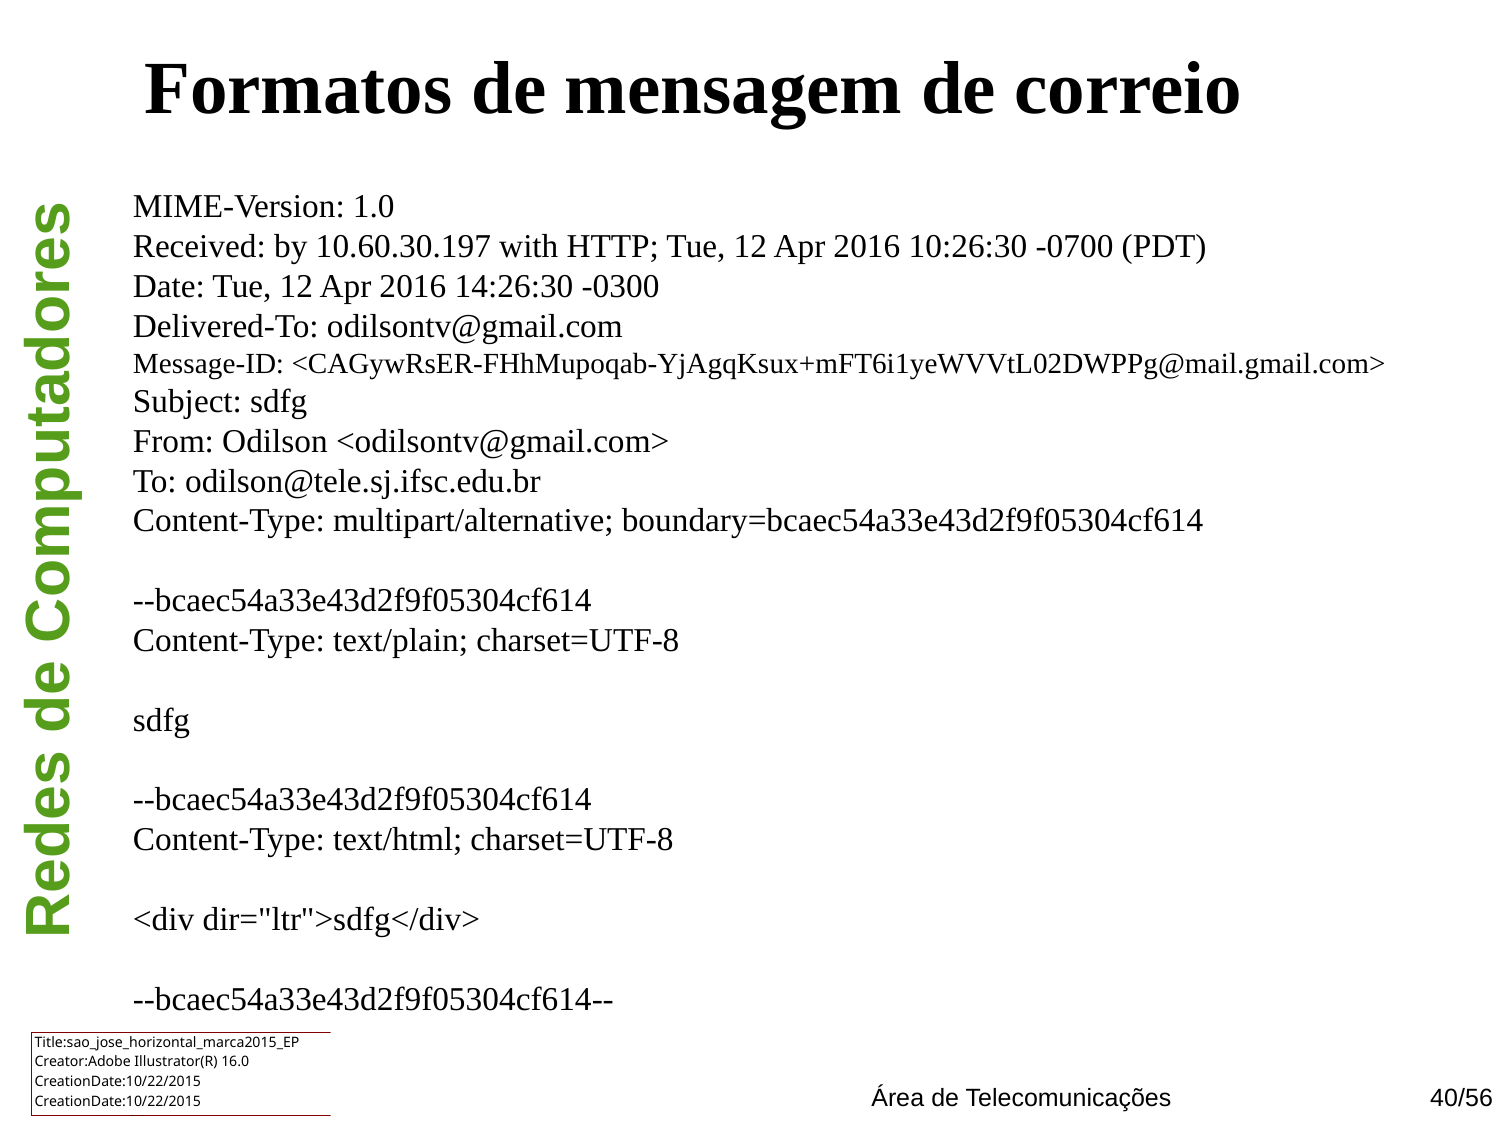

Formatos de mensagem de correio
MIME-Version: 1.0
Received: by 10.60.30.197 with HTTP; Tue, 12 Apr 2016 10:26:30 -0700 (PDT)
Date: Tue, 12 Apr 2016 14:26:30 -0300
Delivered-To: odilsontv@gmail.com
Message-ID: <CAGywRsER-FHhMupoqab-YjAgqKsux+mFT6i1yeWVVtL02DWPPg@mail.gmail.com>
Subject: sdfg
From: Odilson <odilsontv@gmail.com>
To: odilson@tele.sj.ifsc.edu.br
Content-Type: multipart/alternative; boundary=bcaec54a33e43d2f9f05304cf614
--bcaec54a33e43d2f9f05304cf614
Content-Type: text/plain; charset=UTF-8
sdfg
--bcaec54a33e43d2f9f05304cf614
Content-Type: text/html; charset=UTF-8
<div dir="ltr">sdfg</div>
--bcaec54a33e43d2f9f05304cf614--